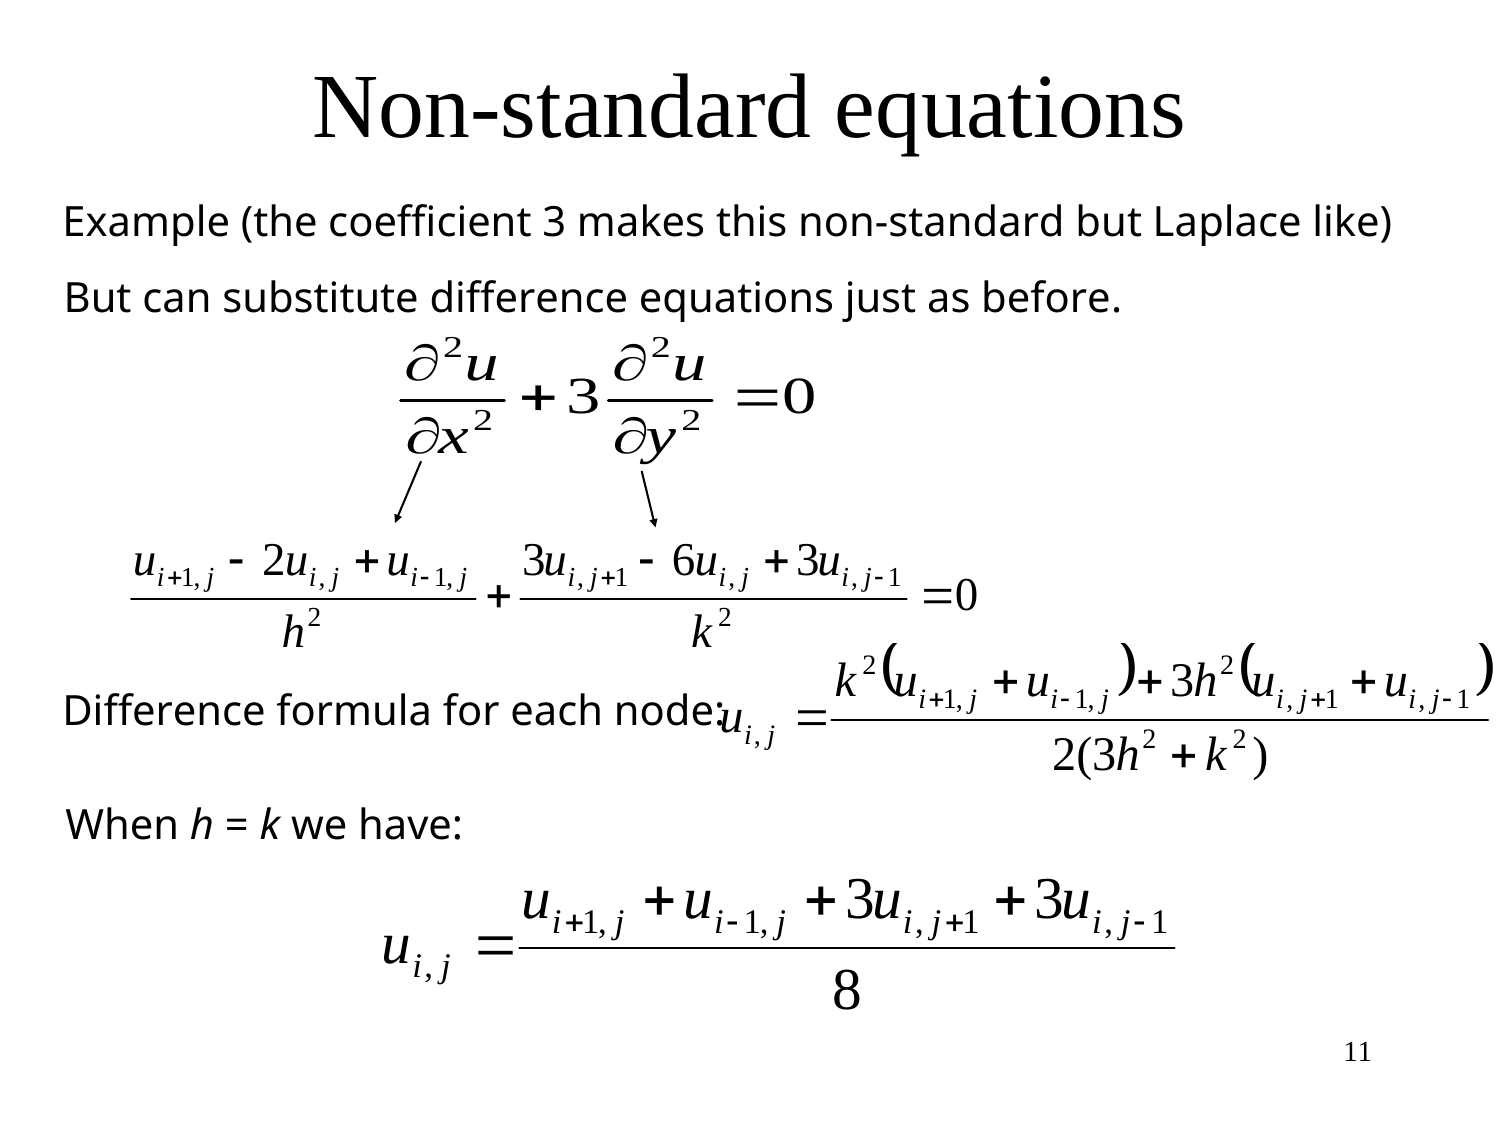

# Non-standard equations
 Example (the coefficient 3 makes this non-standard but Laplace like)
 But can substitute difference equations just as before.
 Difference formula for each node:
 When h = k we have: